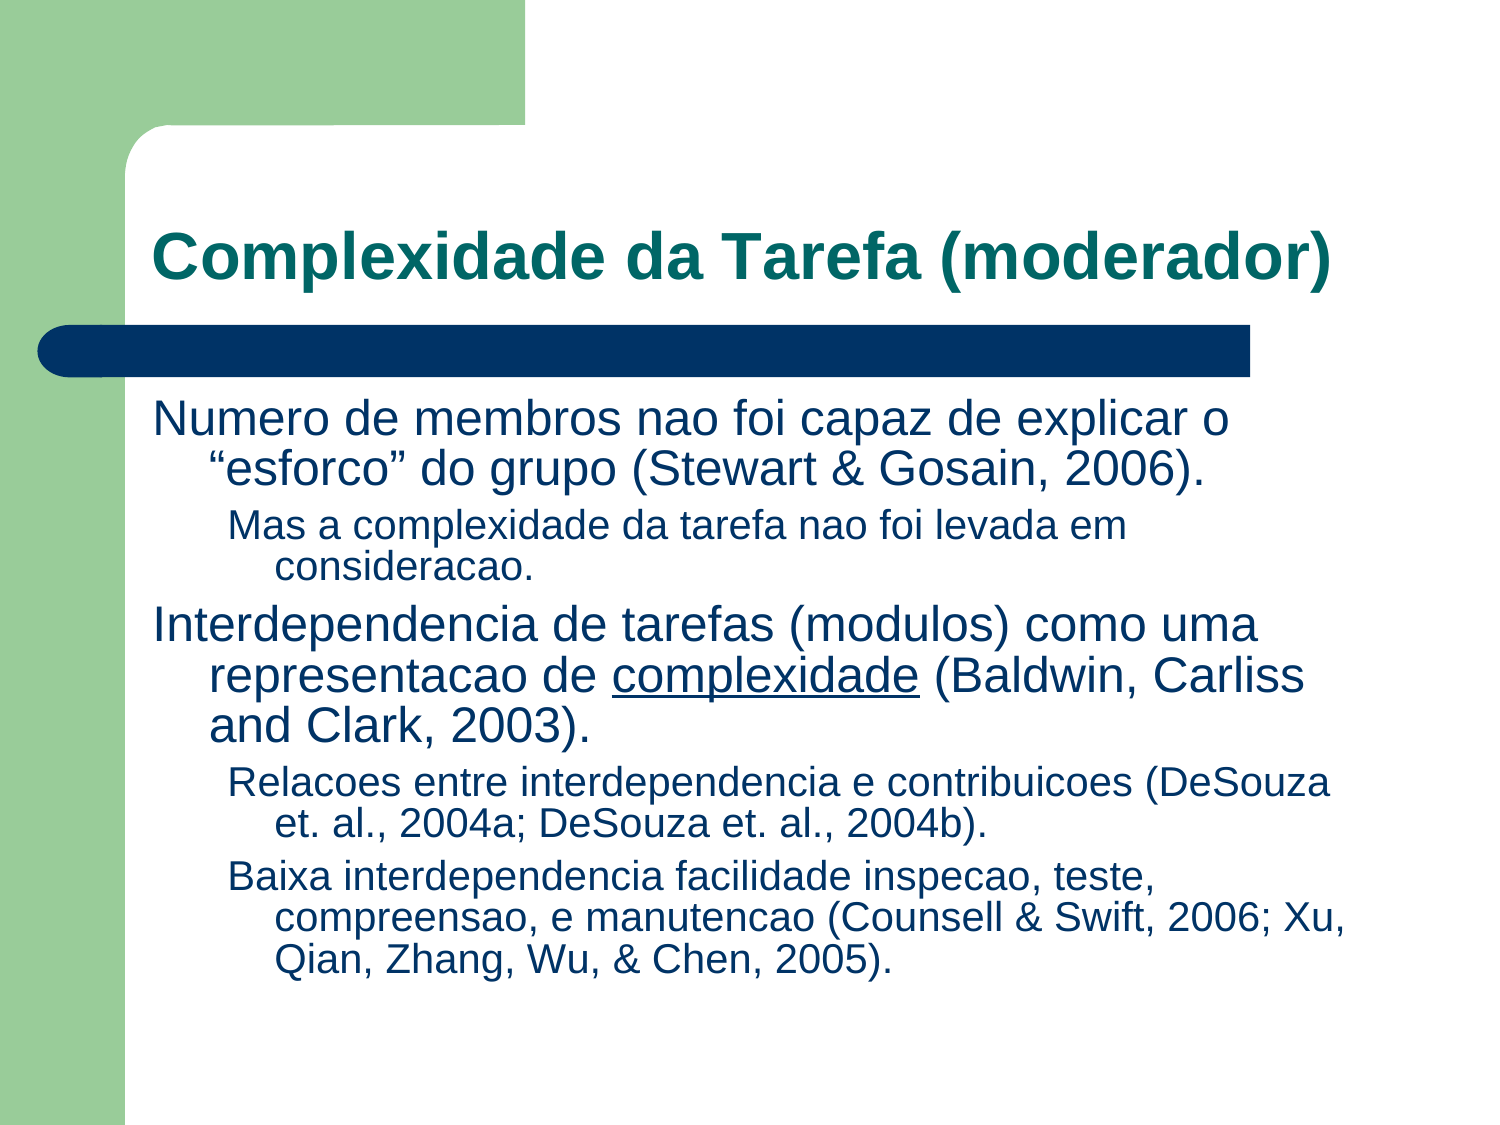

# Complexidade da Tarefa (moderador)
Numero de membros nao foi capaz de explicar o “esforco” do grupo (Stewart & Gosain, 2006).
Mas a complexidade da tarefa nao foi levada em consideracao.
Interdependencia de tarefas (modulos) como uma representacao de complexidade (Baldwin, Carliss and Clark, 2003).
Relacoes entre interdependencia e contribuicoes (DeSouza et. al., 2004a; DeSouza et. al., 2004b).
Baixa interdependencia facilidade inspecao, teste, compreensao, e manutencao (Counsell & Swift, 2006; Xu, Qian, Zhang, Wu, & Chen, 2005).